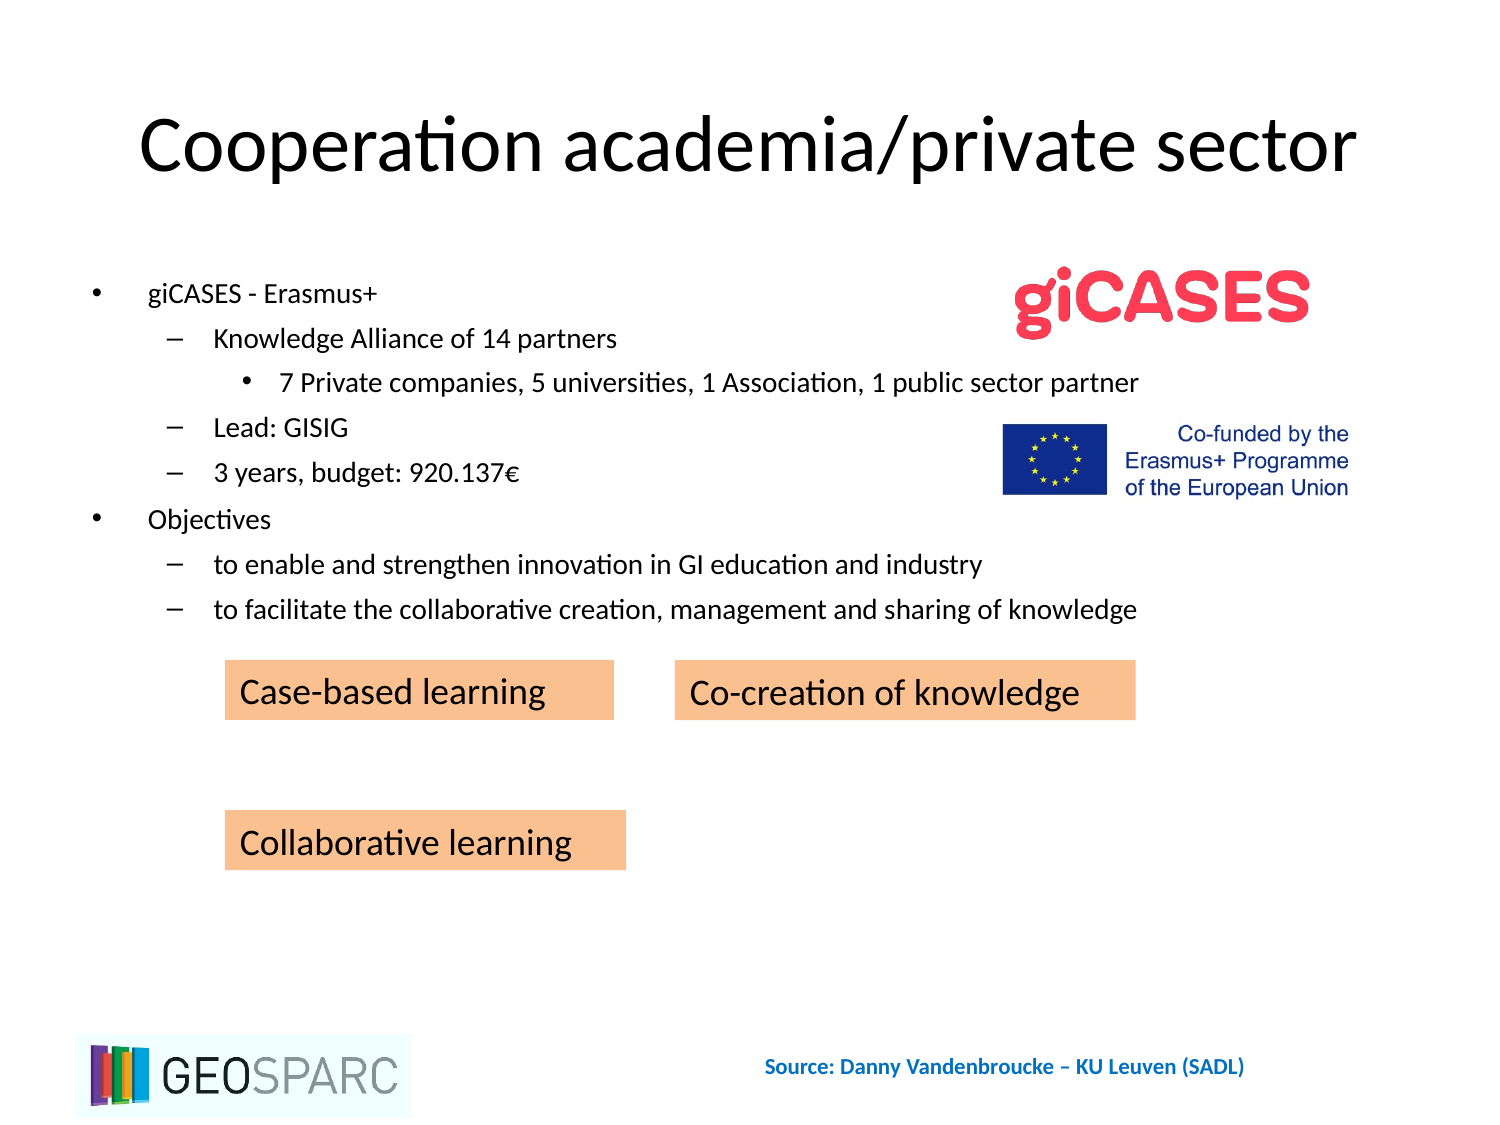

# Cooperation academia/private sector
giCASES - Erasmus+
Knowledge Alliance of 14 partners
7 Private companies, 5 universities, 1 Association, 1 public sector partner
Lead: GISIG
3 years, budget: 920.137€
Objectives
to enable and strengthen innovation in GI education and industry
to facilitate the collaborative creation, management and sharing of knowledge
Case-based learning
Co-creation of knowledge
Collaborative learning
Source: Danny Vandenbroucke – KU Leuven (SADL)